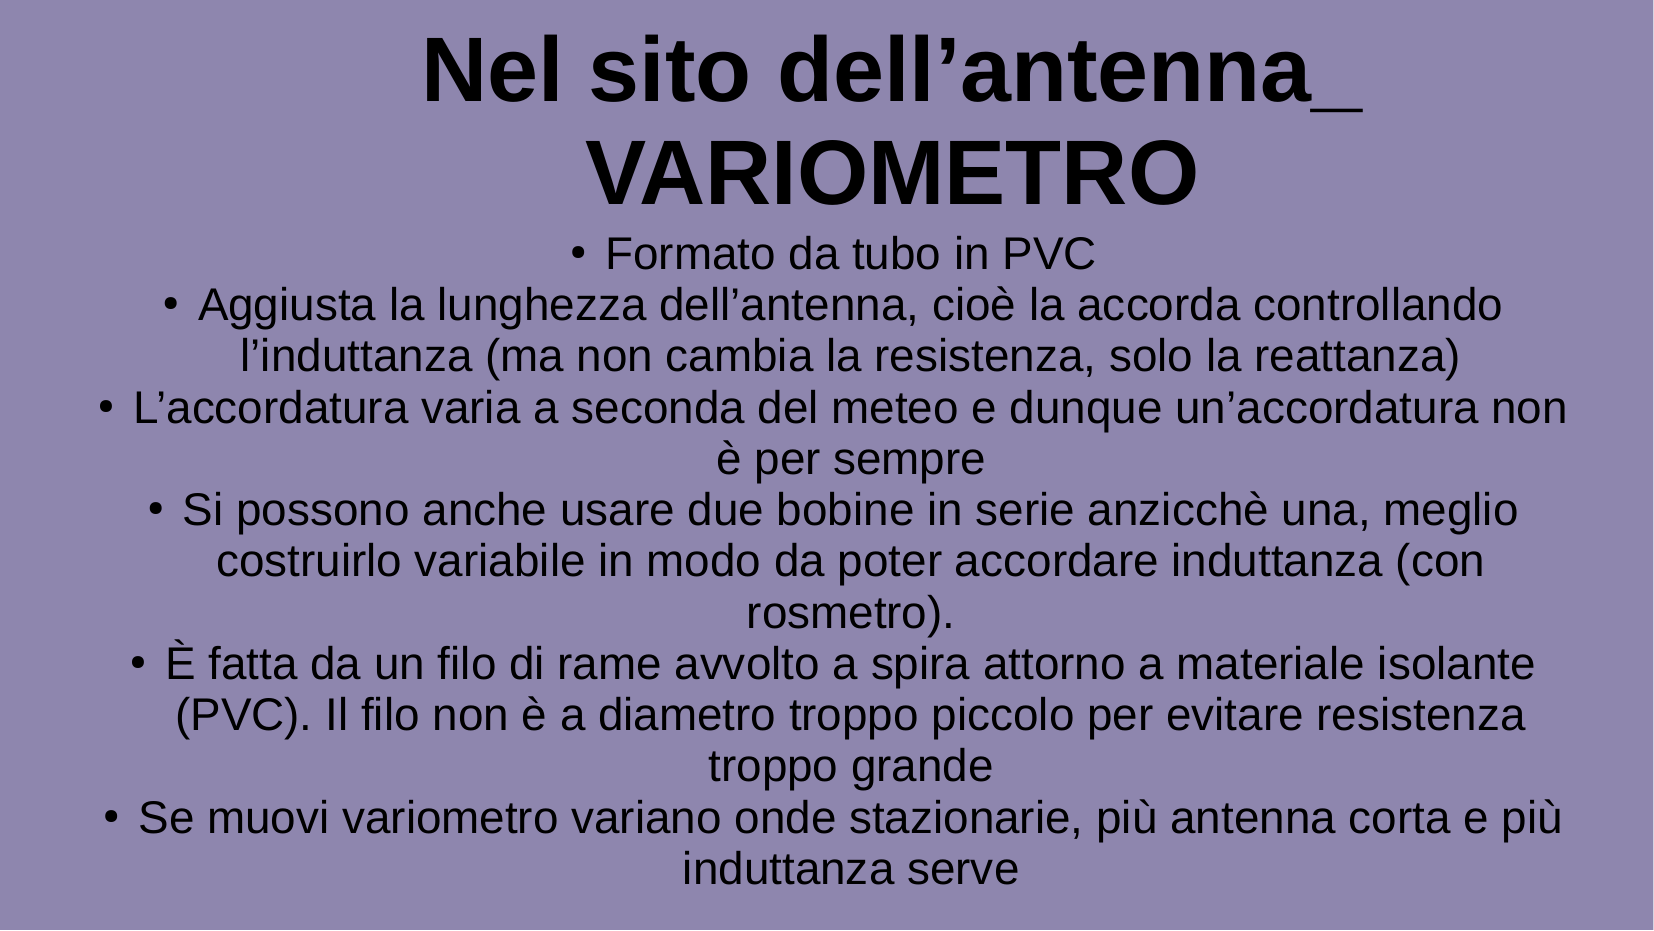

# Nel sito dell’antenna_ VARIOMETRO
Formato da tubo in PVC
Aggiusta la lunghezza dell’antenna, cioè la accorda controllando l’induttanza (ma non cambia la resistenza, solo la reattanza)
L’accordatura varia a seconda del meteo e dunque un’accordatura non è per sempre
Si possono anche usare due bobine in serie anzicchè una, meglio costruirlo variabile in modo da poter accordare induttanza (con rosmetro).
È fatta da un filo di rame avvolto a spira attorno a materiale isolante (PVC). Il filo non è a diametro troppo piccolo per evitare resistenza troppo grande
Se muovi variometro variano onde stazionarie, più antenna corta e più induttanza serve